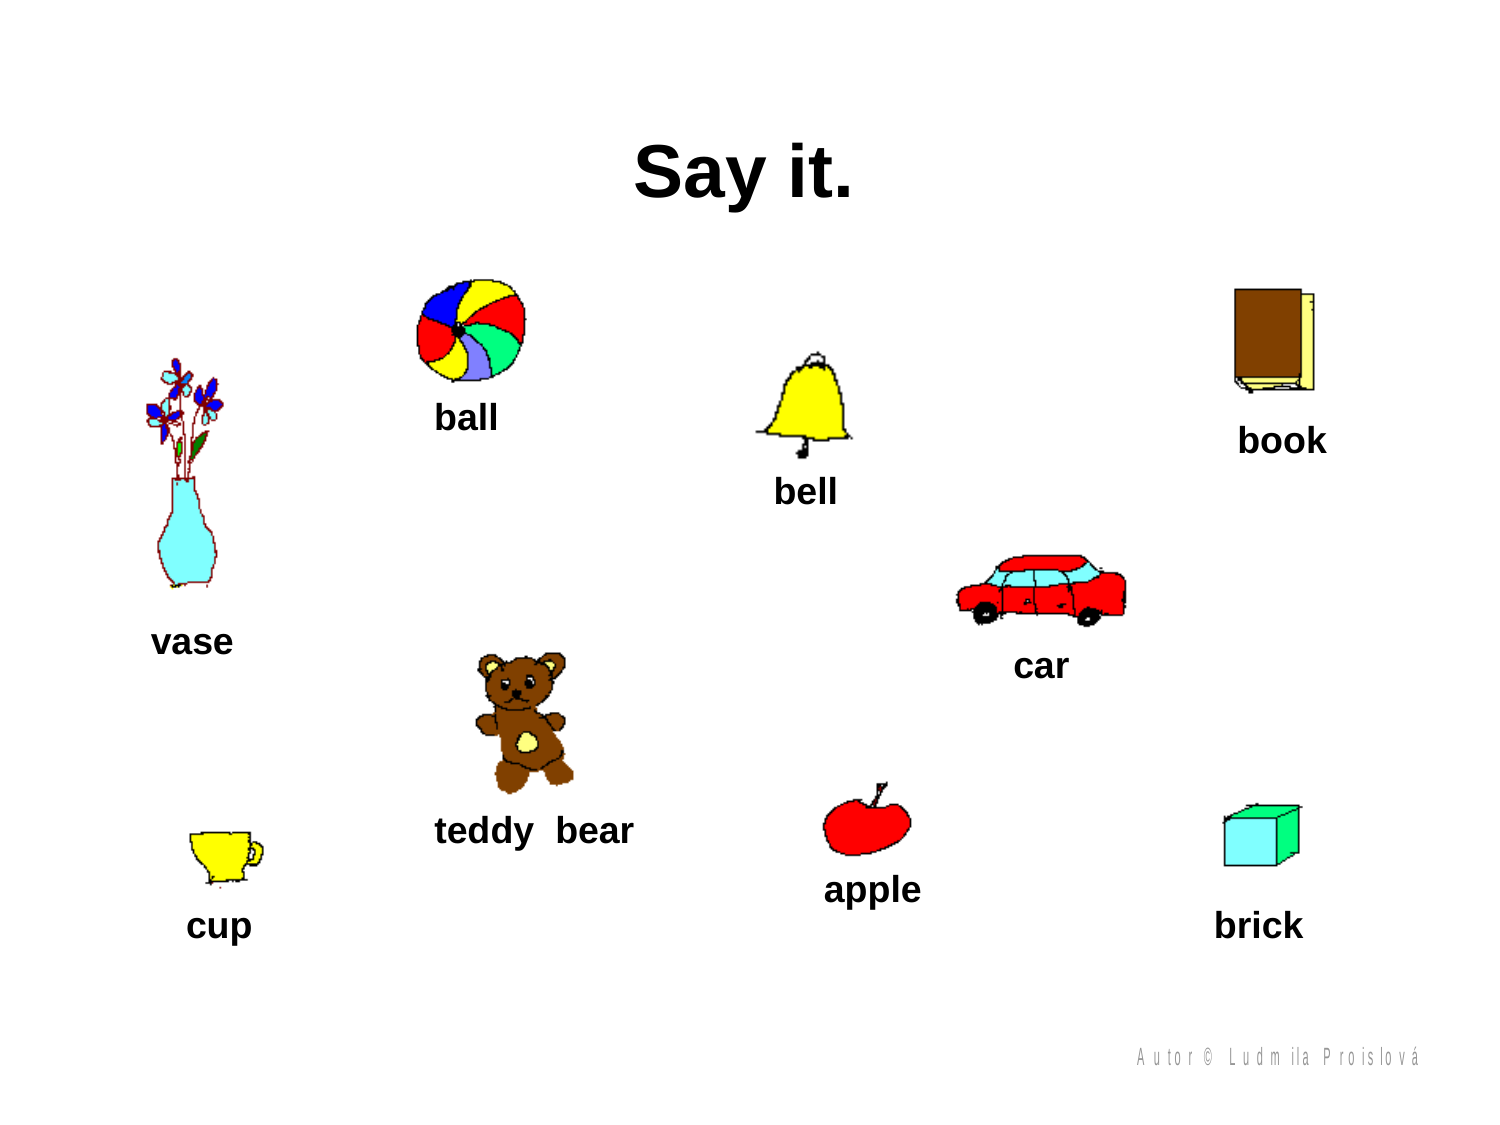

# Say it.
ball
book
bell
vase
car
teddy bear
apple
cup
brick